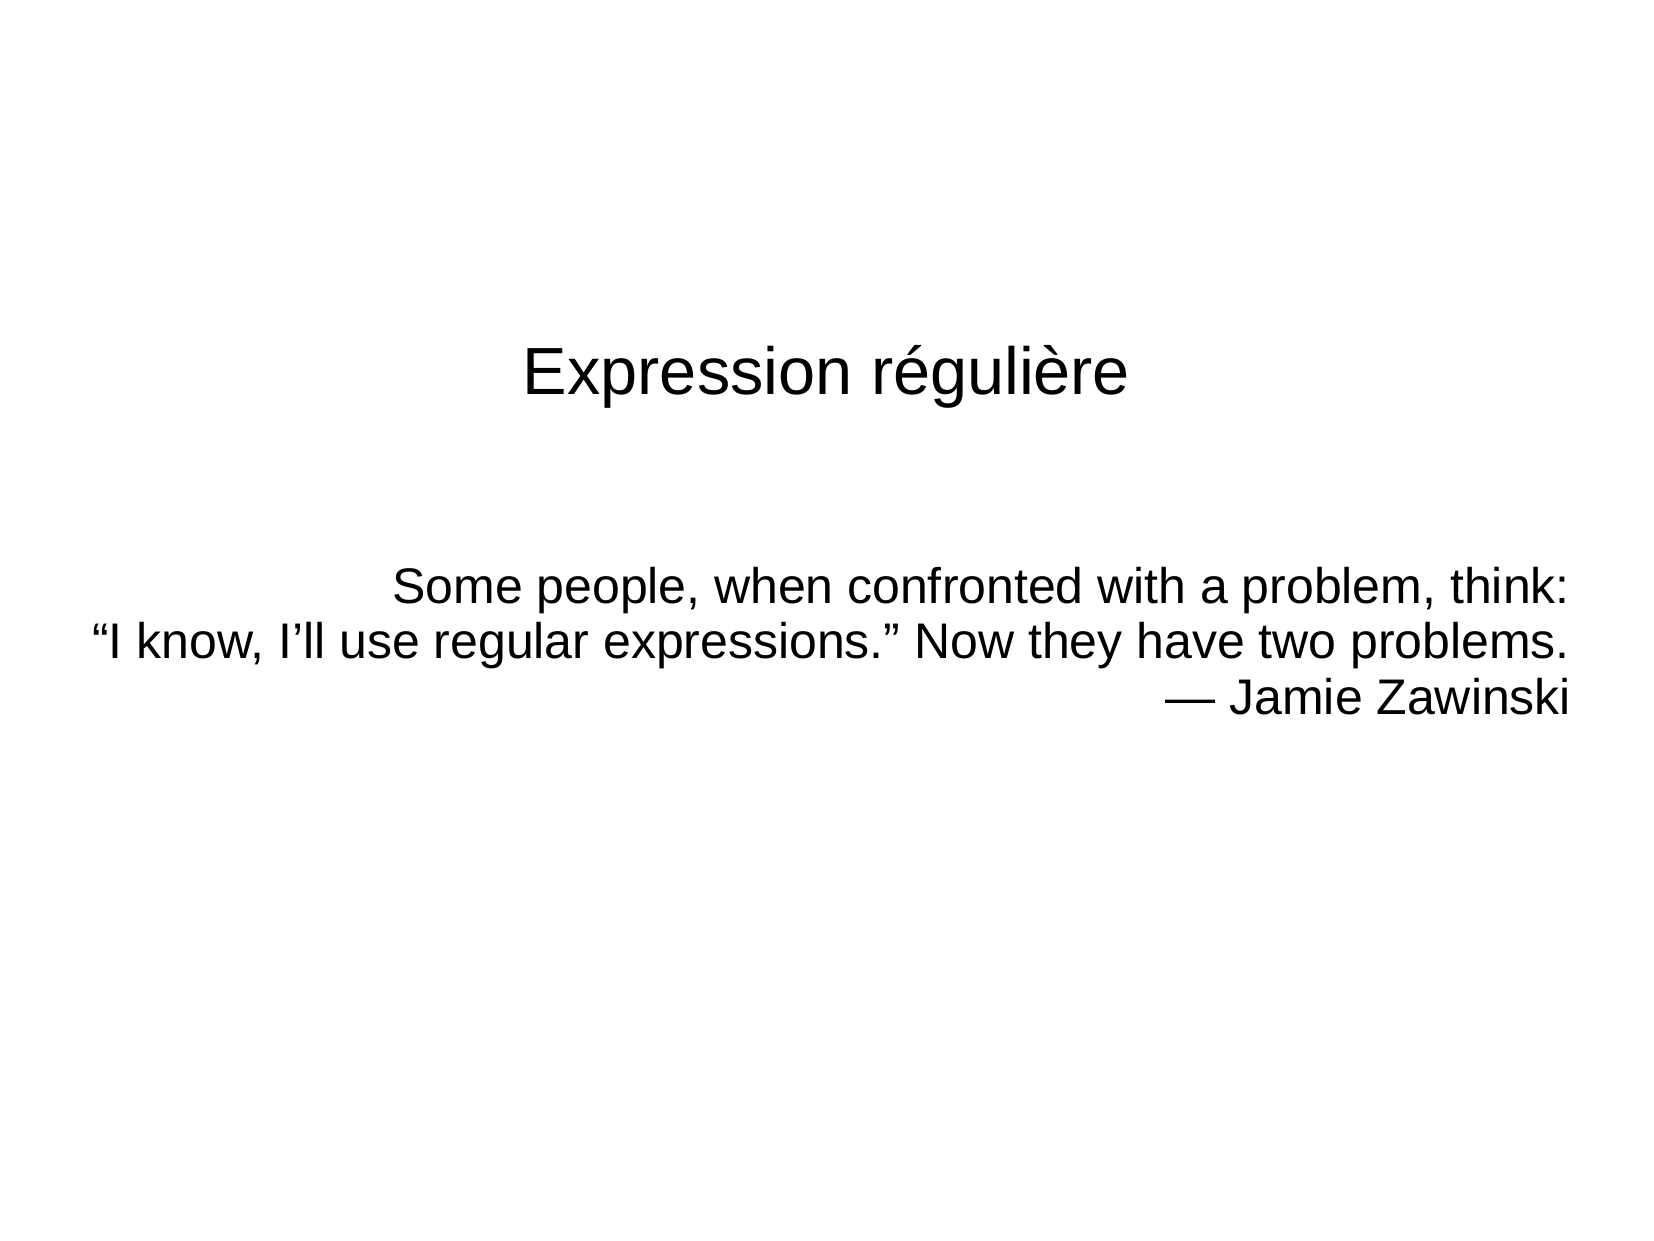

# Expression régulière
Some people, when confronted with a problem, think:
“I know, I’ll use regular expressions.” Now they have two problems.
— Jamie Zawinski